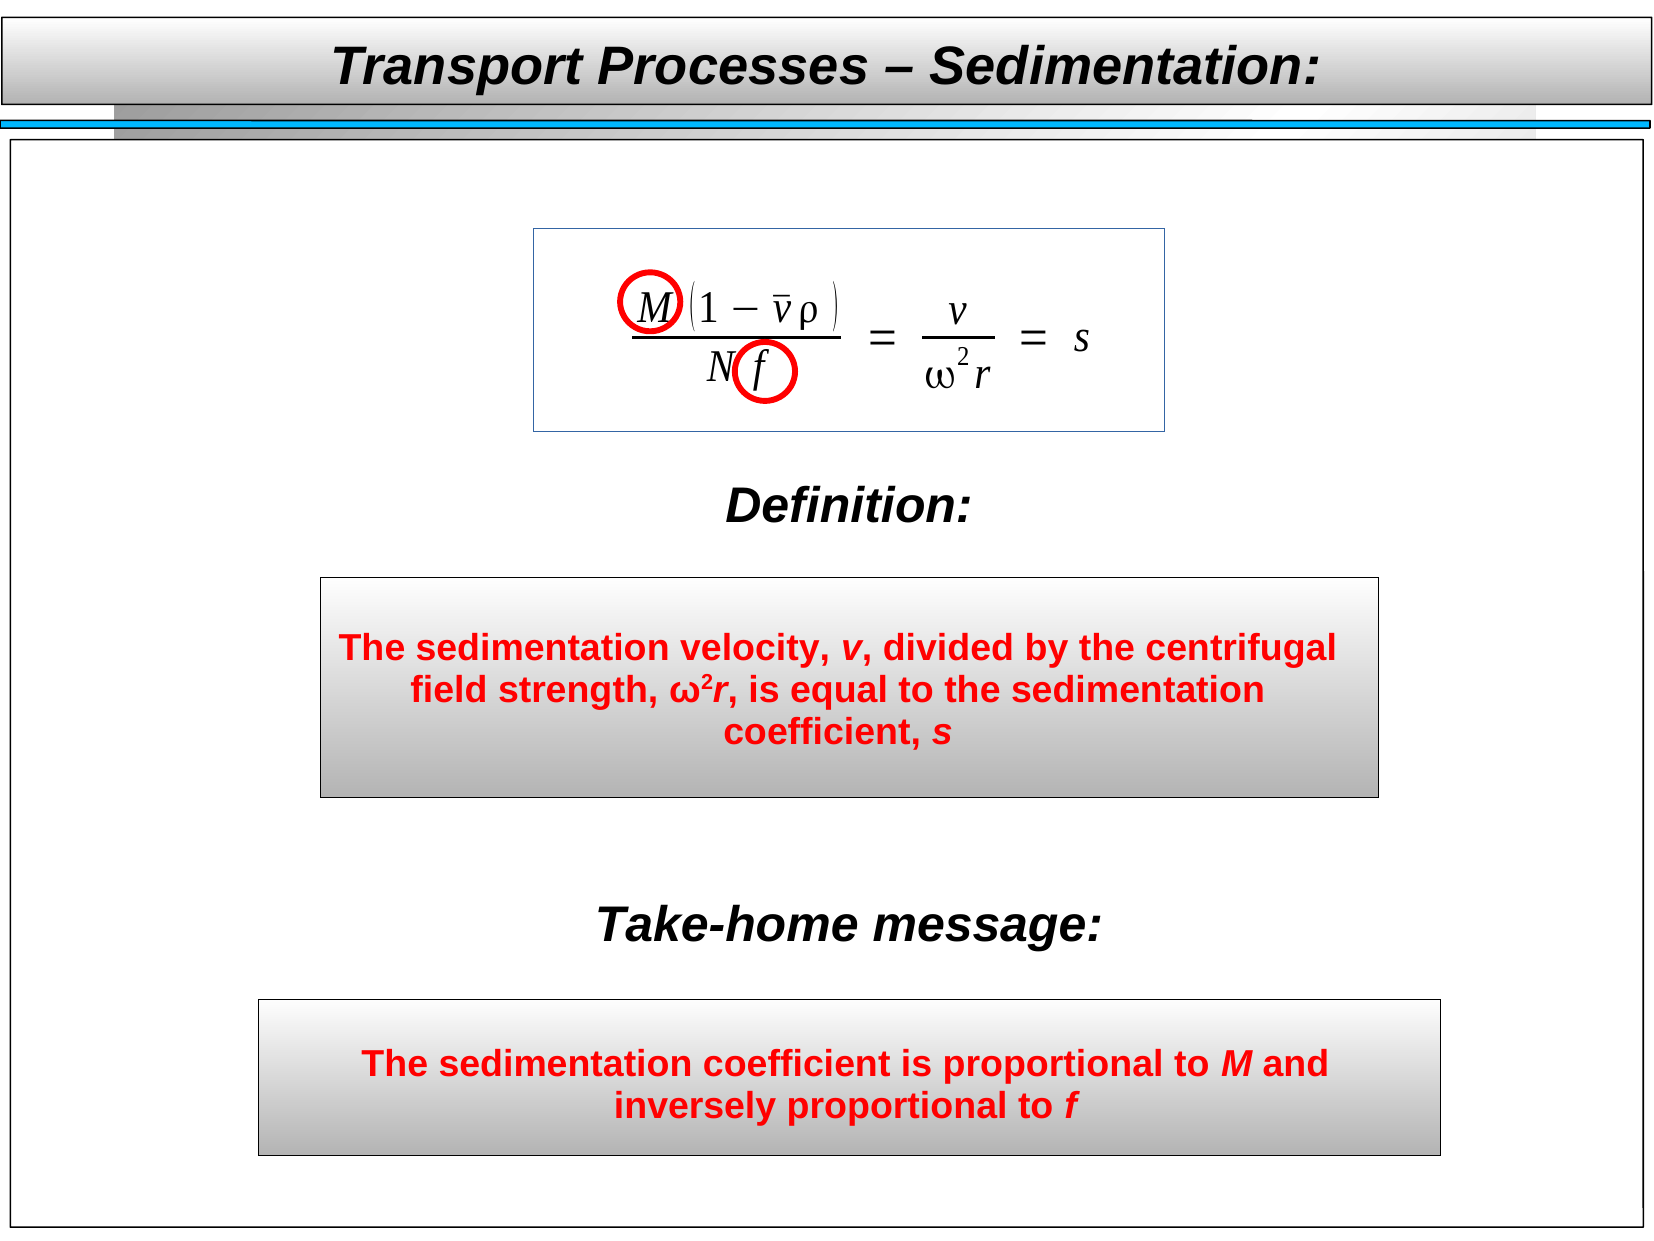

Transport Processes – Sedimentation:
Definition:
The sedimentation velocity, v, divided by the centrifugal field strength, ω2r, is equal to the sedimentation coefficient, s
Take-home message:
The sedimentation coefficient is proportional to M and inversely proportional to f